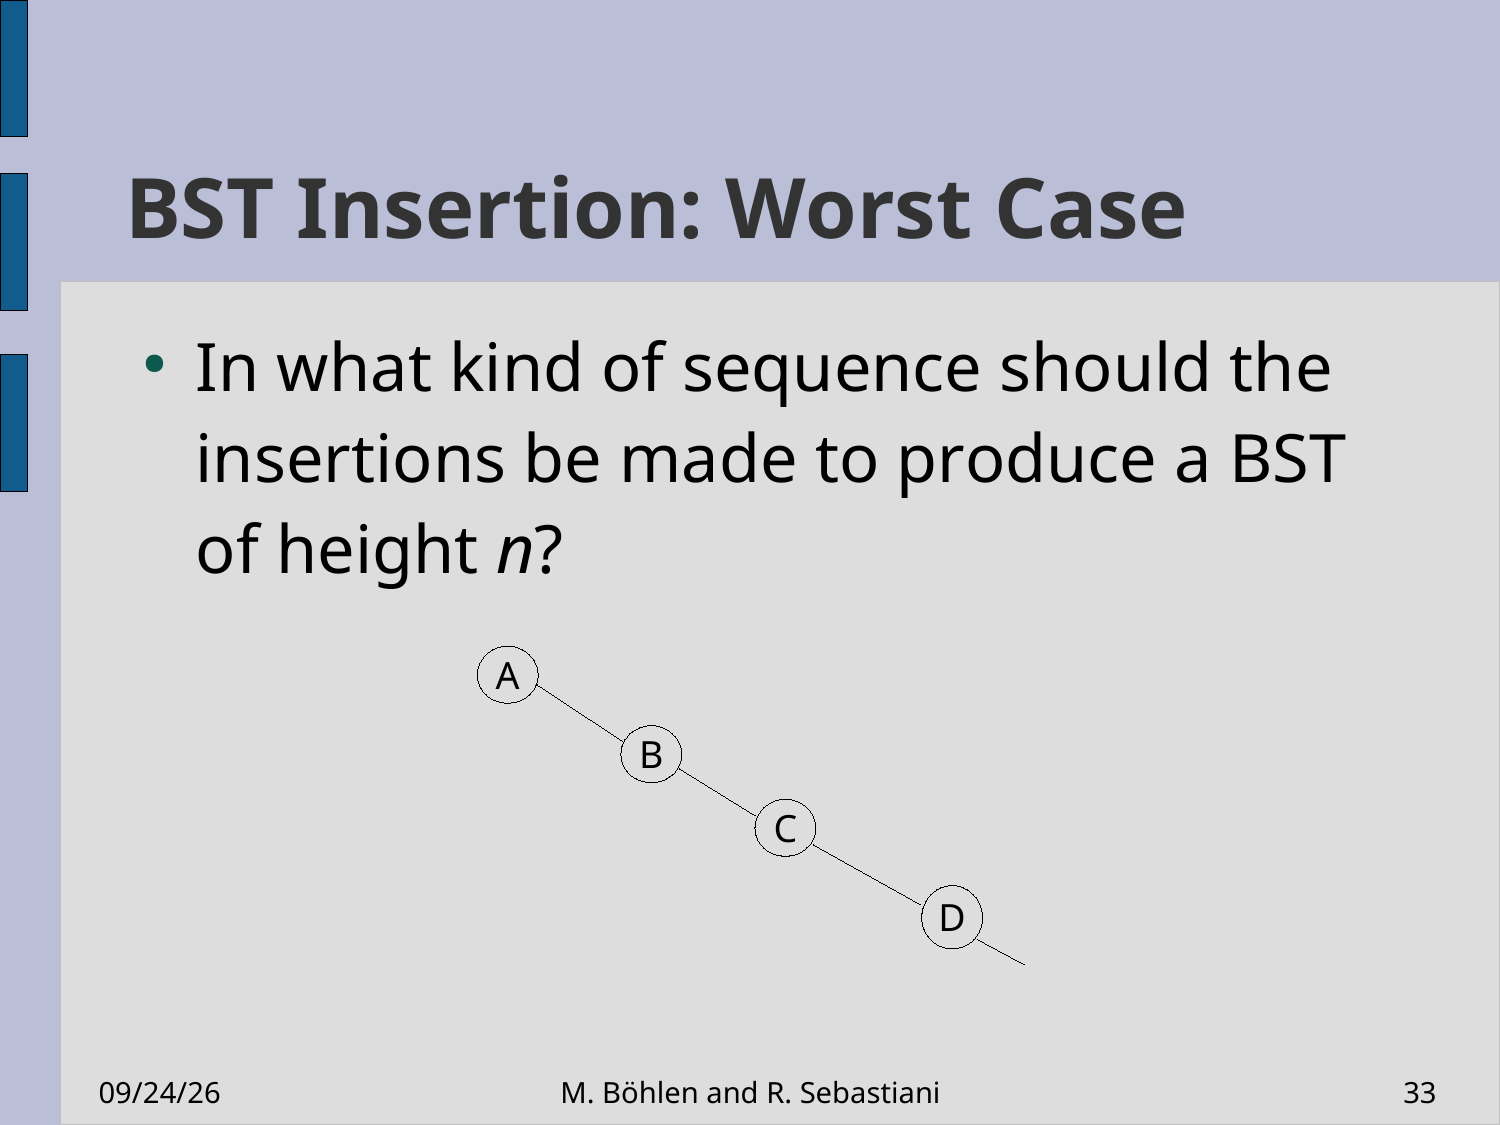

# BST Insertion: Worst Case
In what kind of sequence should the insertions be made to produce a BST of height n?
A
B
C
D
M. Böhlen and R. Sebastiani
33